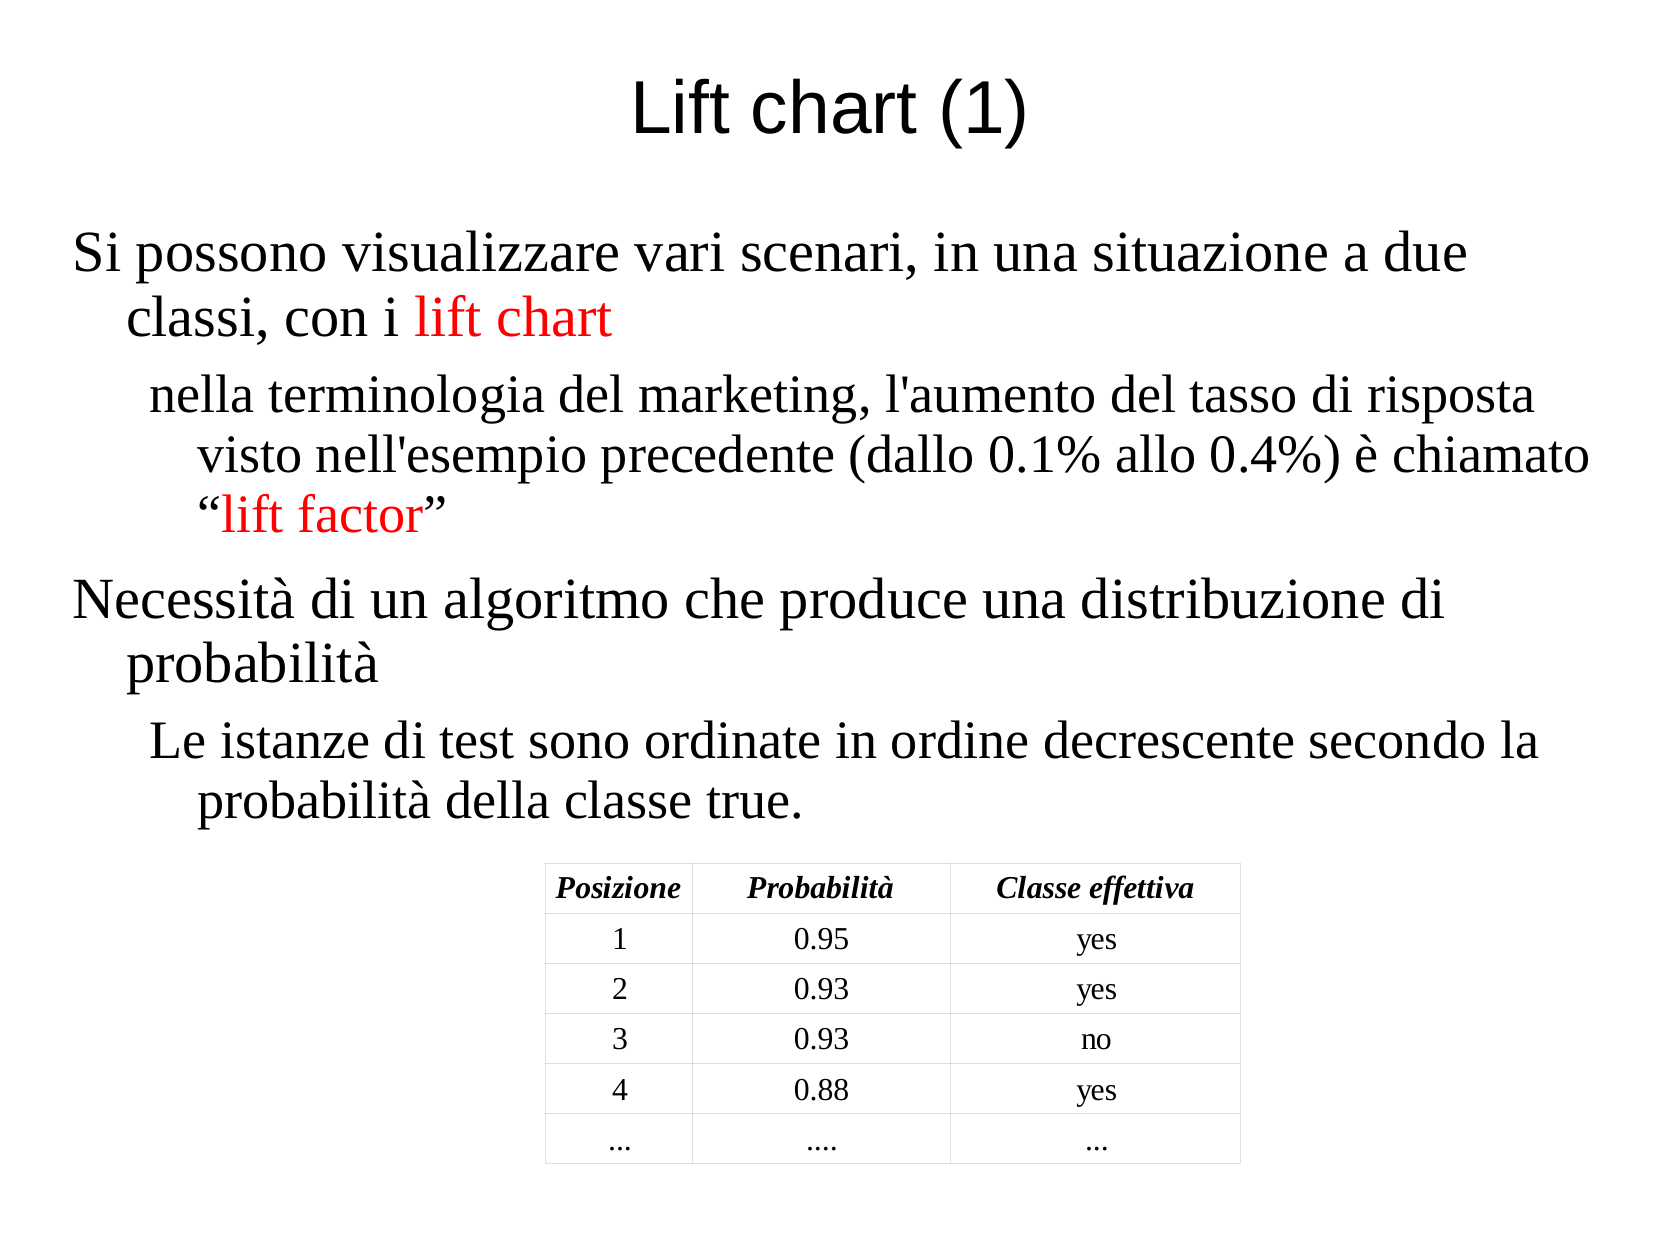

# Lift chart (1)
Si possono visualizzare vari scenari, in una situazione a due classi, con i lift chart
nella terminologia del marketing, l'aumento del tasso di risposta visto nell'esempio precedente (dallo 0.1% allo 0.4%) è chiamato “lift factor”
Necessità di un algoritmo che produce una distribuzione di probabilità
Le istanze di test sono ordinate in ordine decrescente secondo la probabilità della classe true.